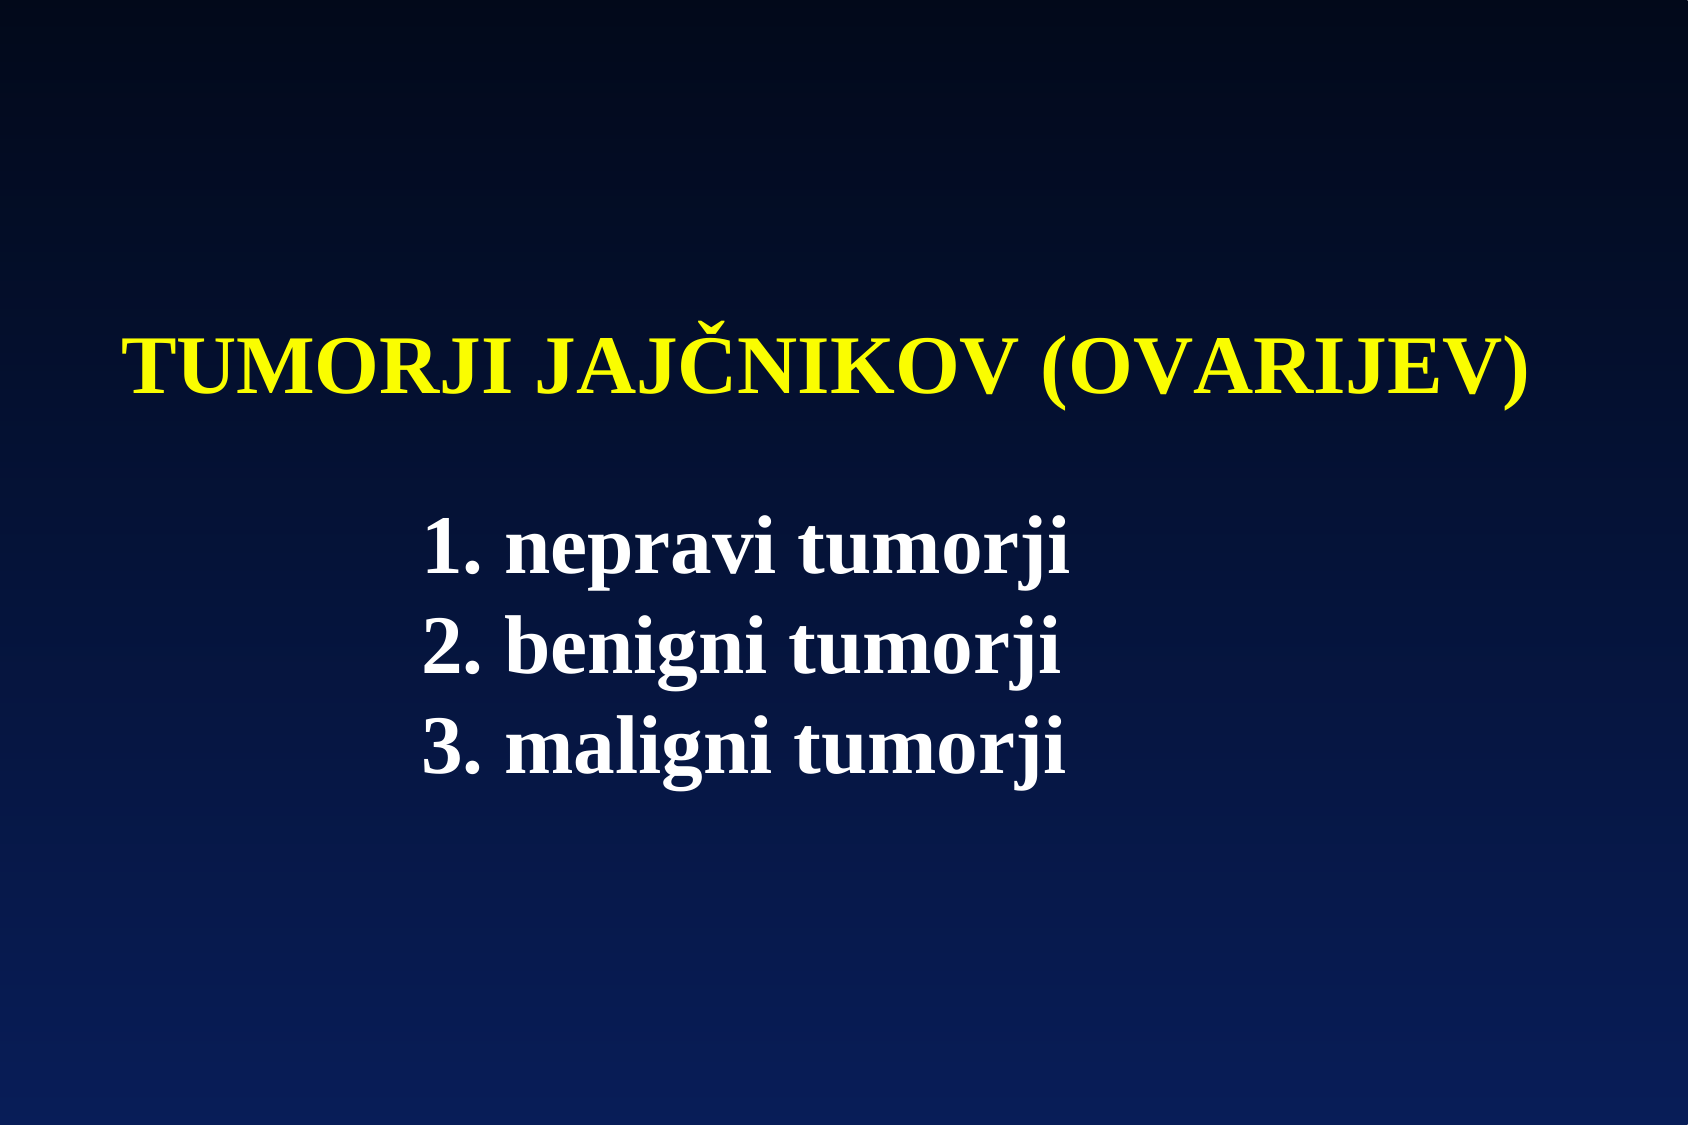

# TUMORJI JAJČNIKOV (OVARIJEV) 1. nepravi tumorji 2. benigni tumorji 3. maligni tumorji